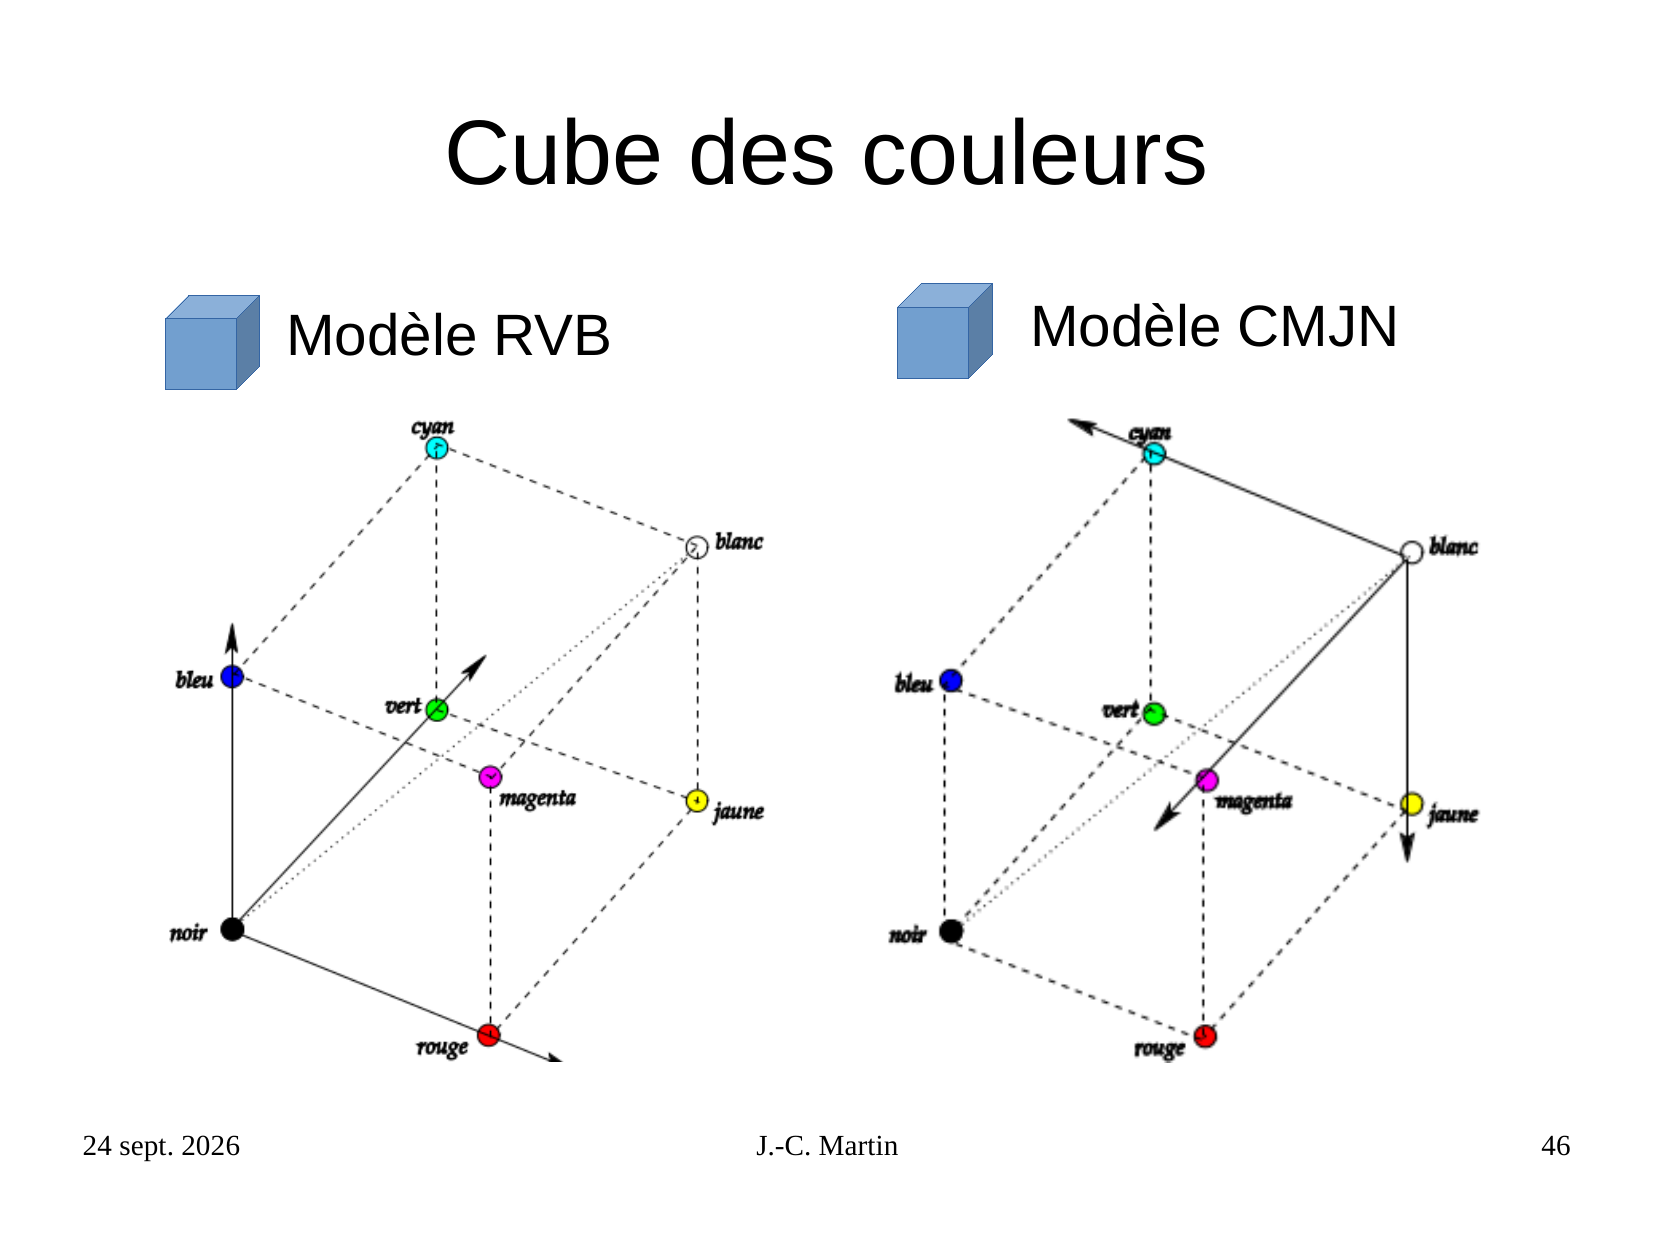

# Cube des couleurs
Modèle CMJN
Modèle RVB
J.-C. Martin
46